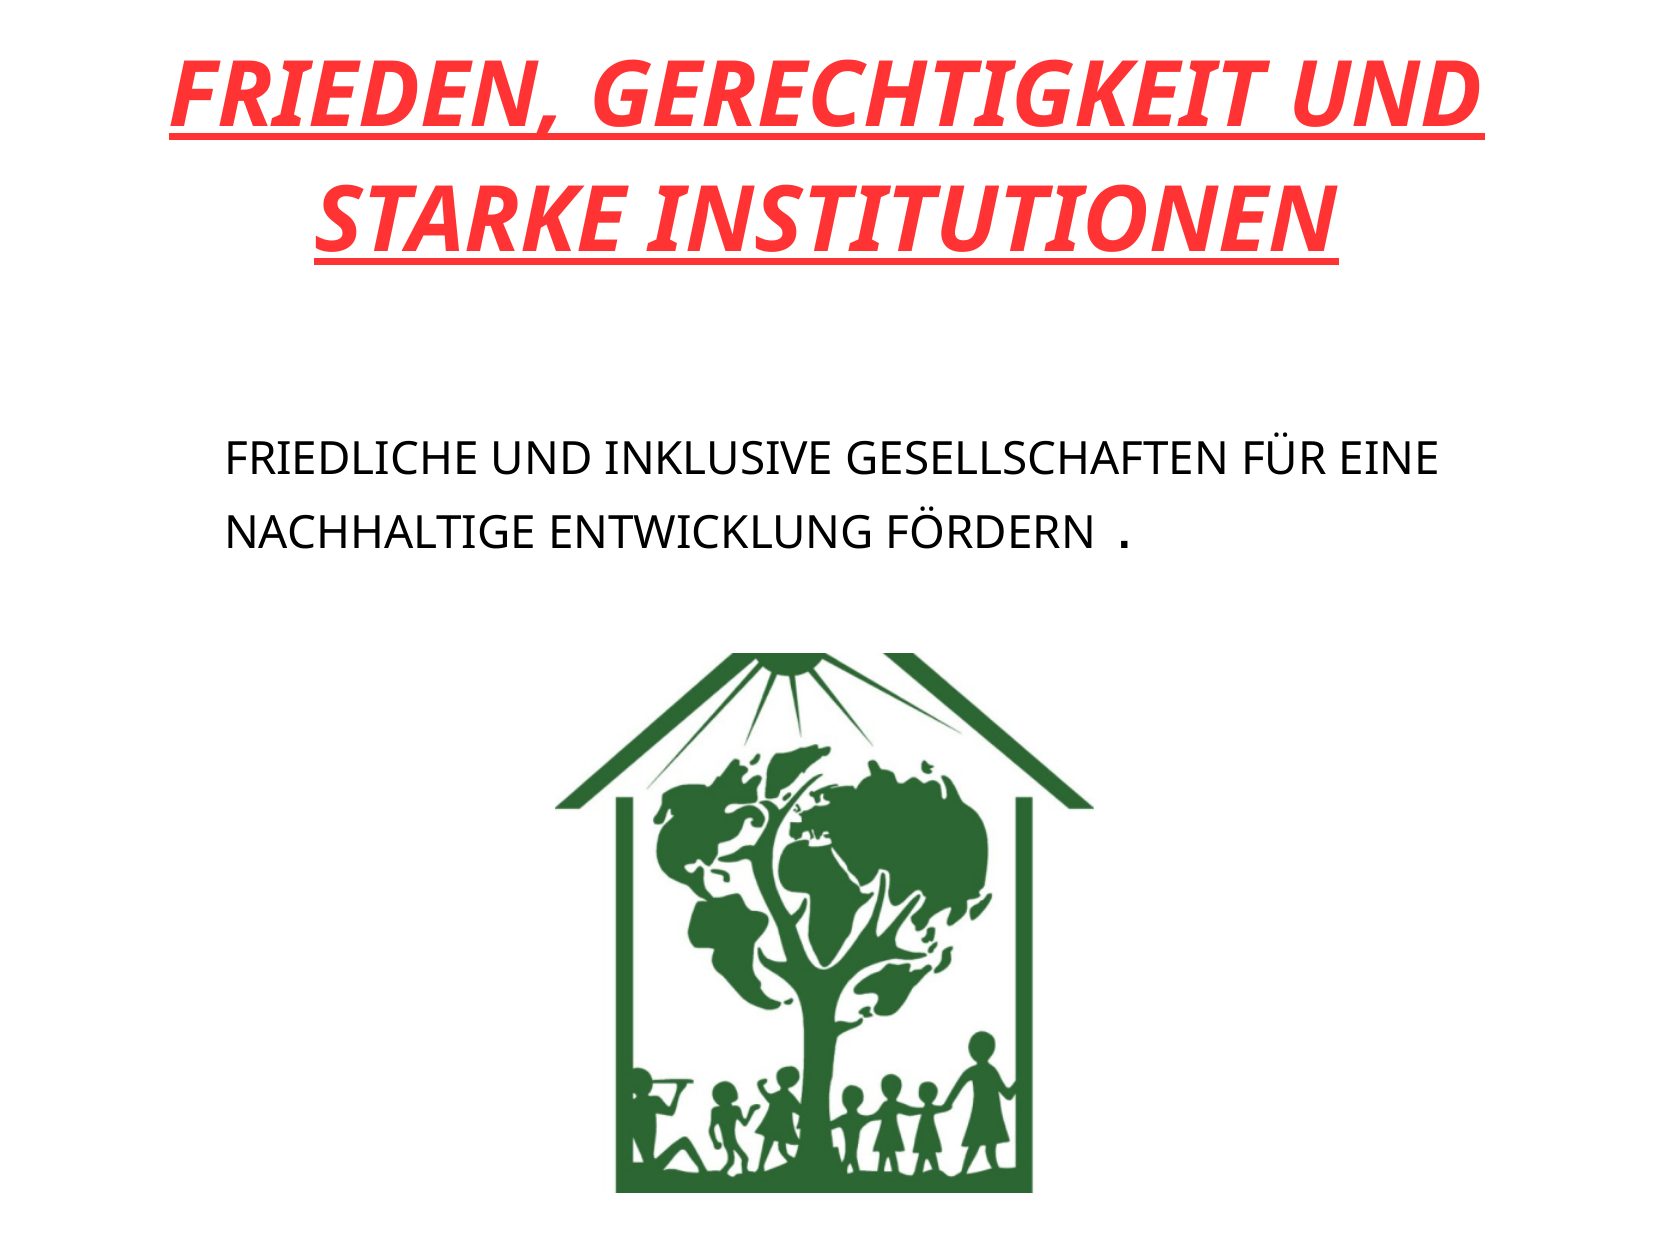

# FRIEDEN, GERECHTIGKEIT UND STARKE INSTITUTIONEN
FRIEDLICHE UND INKLUSIVE GESELLSCHAFTEN FÜR EINE NACHHALTIGE ENTWICKLUNG FÖRDERN .